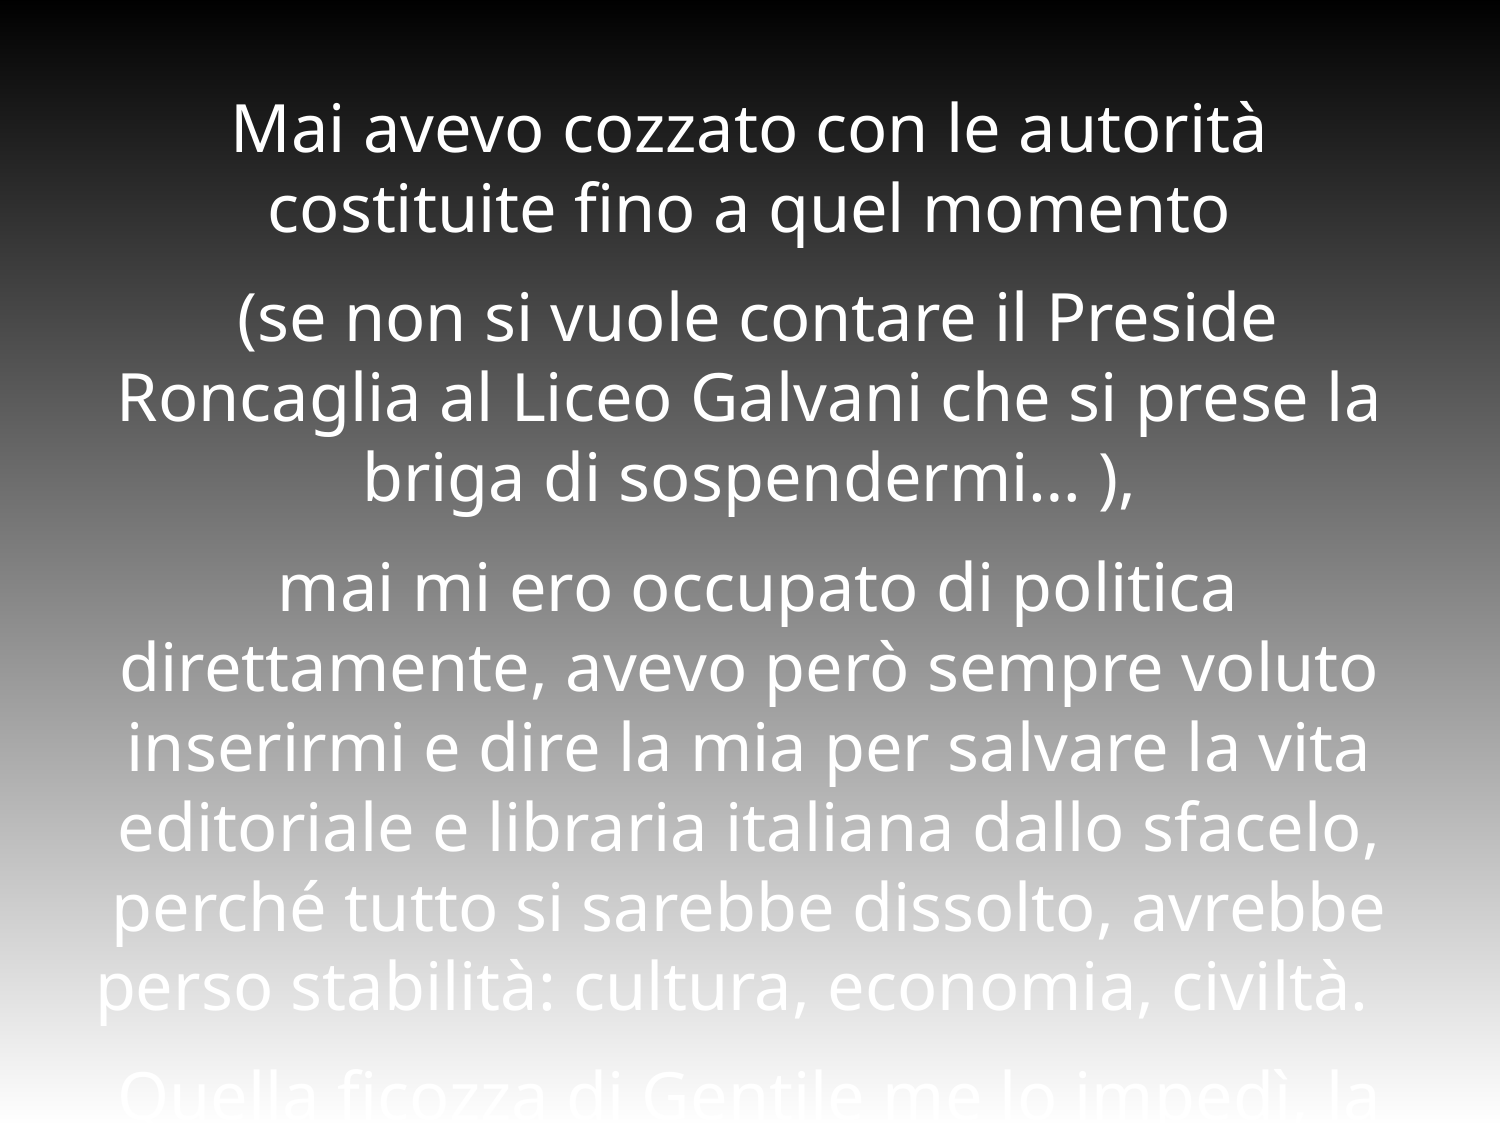

# Mai avevo cozzato con le autorità costituite fino a quel momento
 (se non si vuole contare il Preside Roncaglia al Liceo Galvani che si prese la briga di sospendermi… ),
 mai mi ero occupato di politica direttamente, avevo però sempre voluto inserirmi e dire la mia per salvare la vita editoriale e libraria italiana dallo sfacelo, perché tutto si sarebbe dissolto, avrebbe perso stabilità: cultura, economia, civiltà.
Quella ficozza di Gentile me lo impedì, la fascistizzazione delle istituzioni era incominciata, la cittadella della Cultura era stata espugnata.